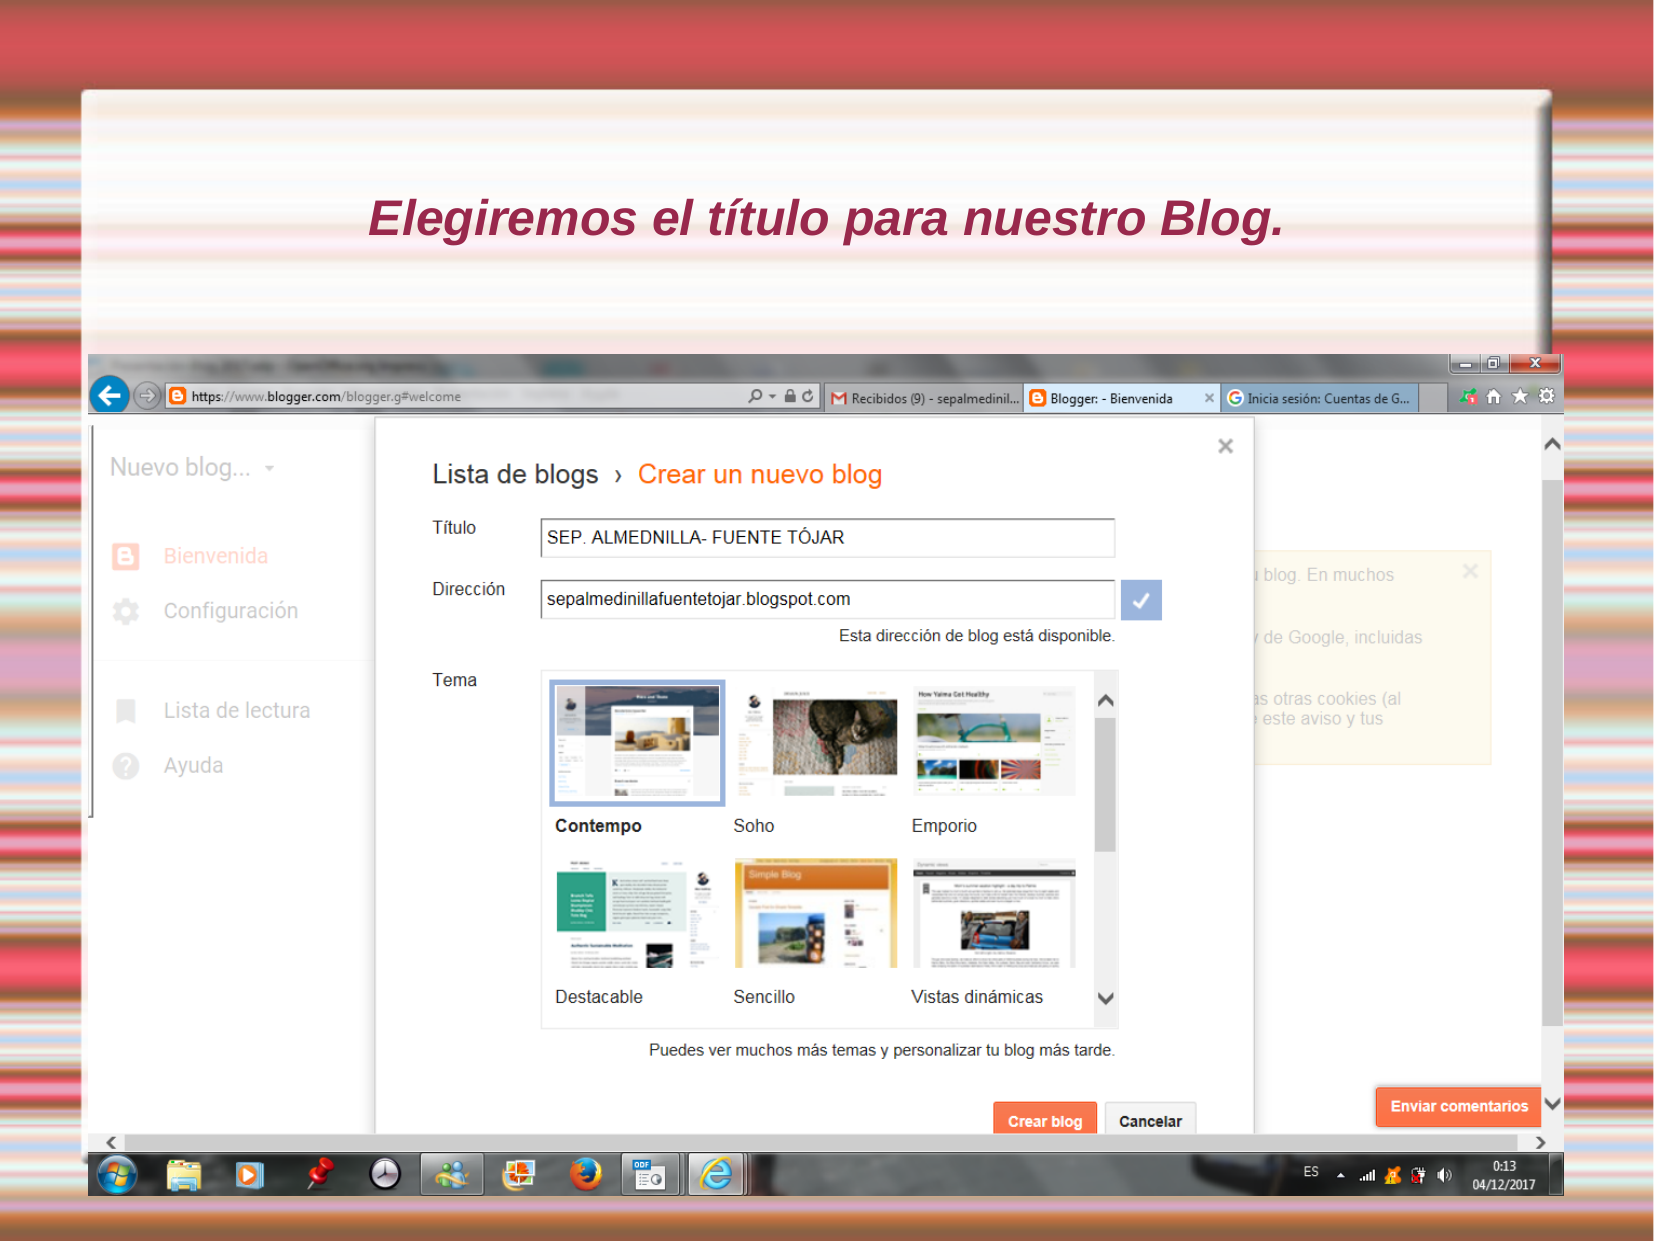

# Elegiremos el título para nuestro Blog.